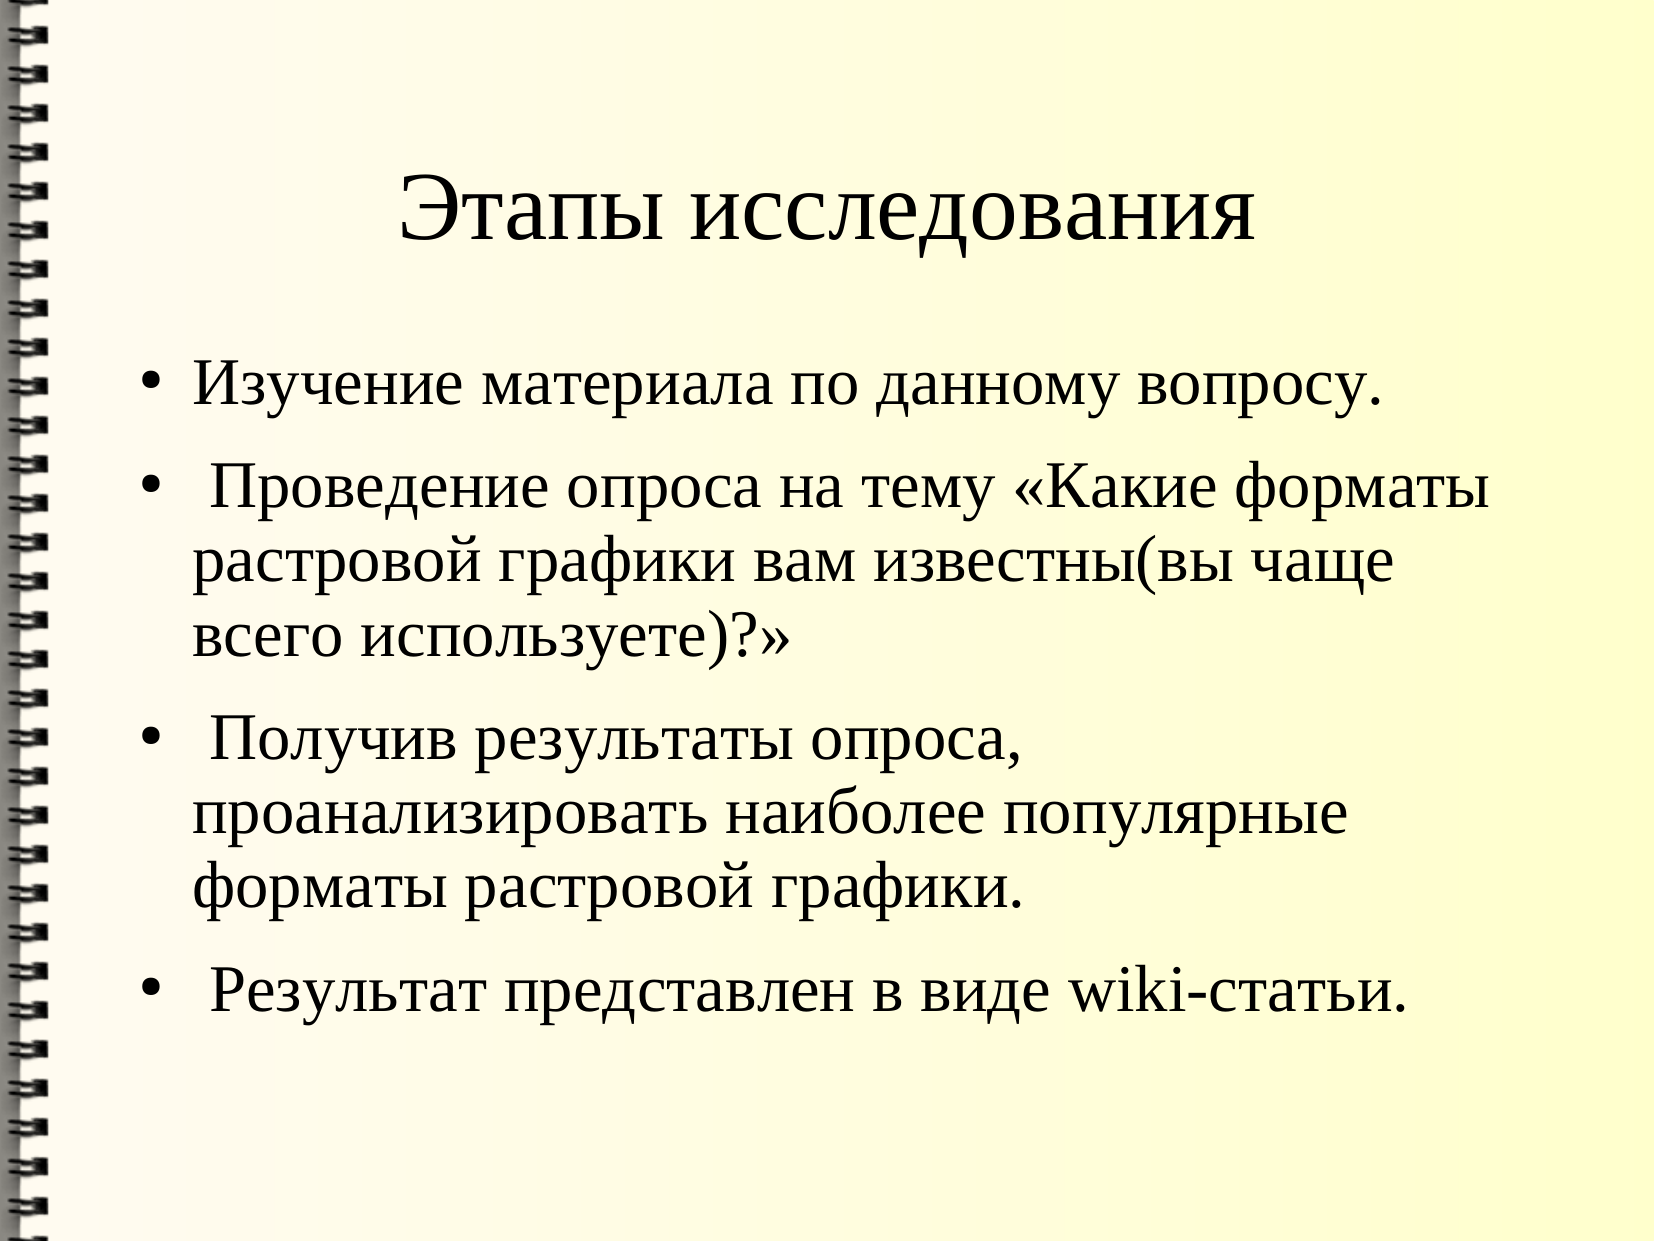

# Этапы исследования
Изучение материала по данному вопросу.
 Проведение опроса на тему «Какие форматы растровой графики вам известны(вы чаще всего используете)?»
 Получив результаты опроса, проанализировать наиболее популярные форматы растровой графики.
 Результат представлен в виде wiki-статьи.